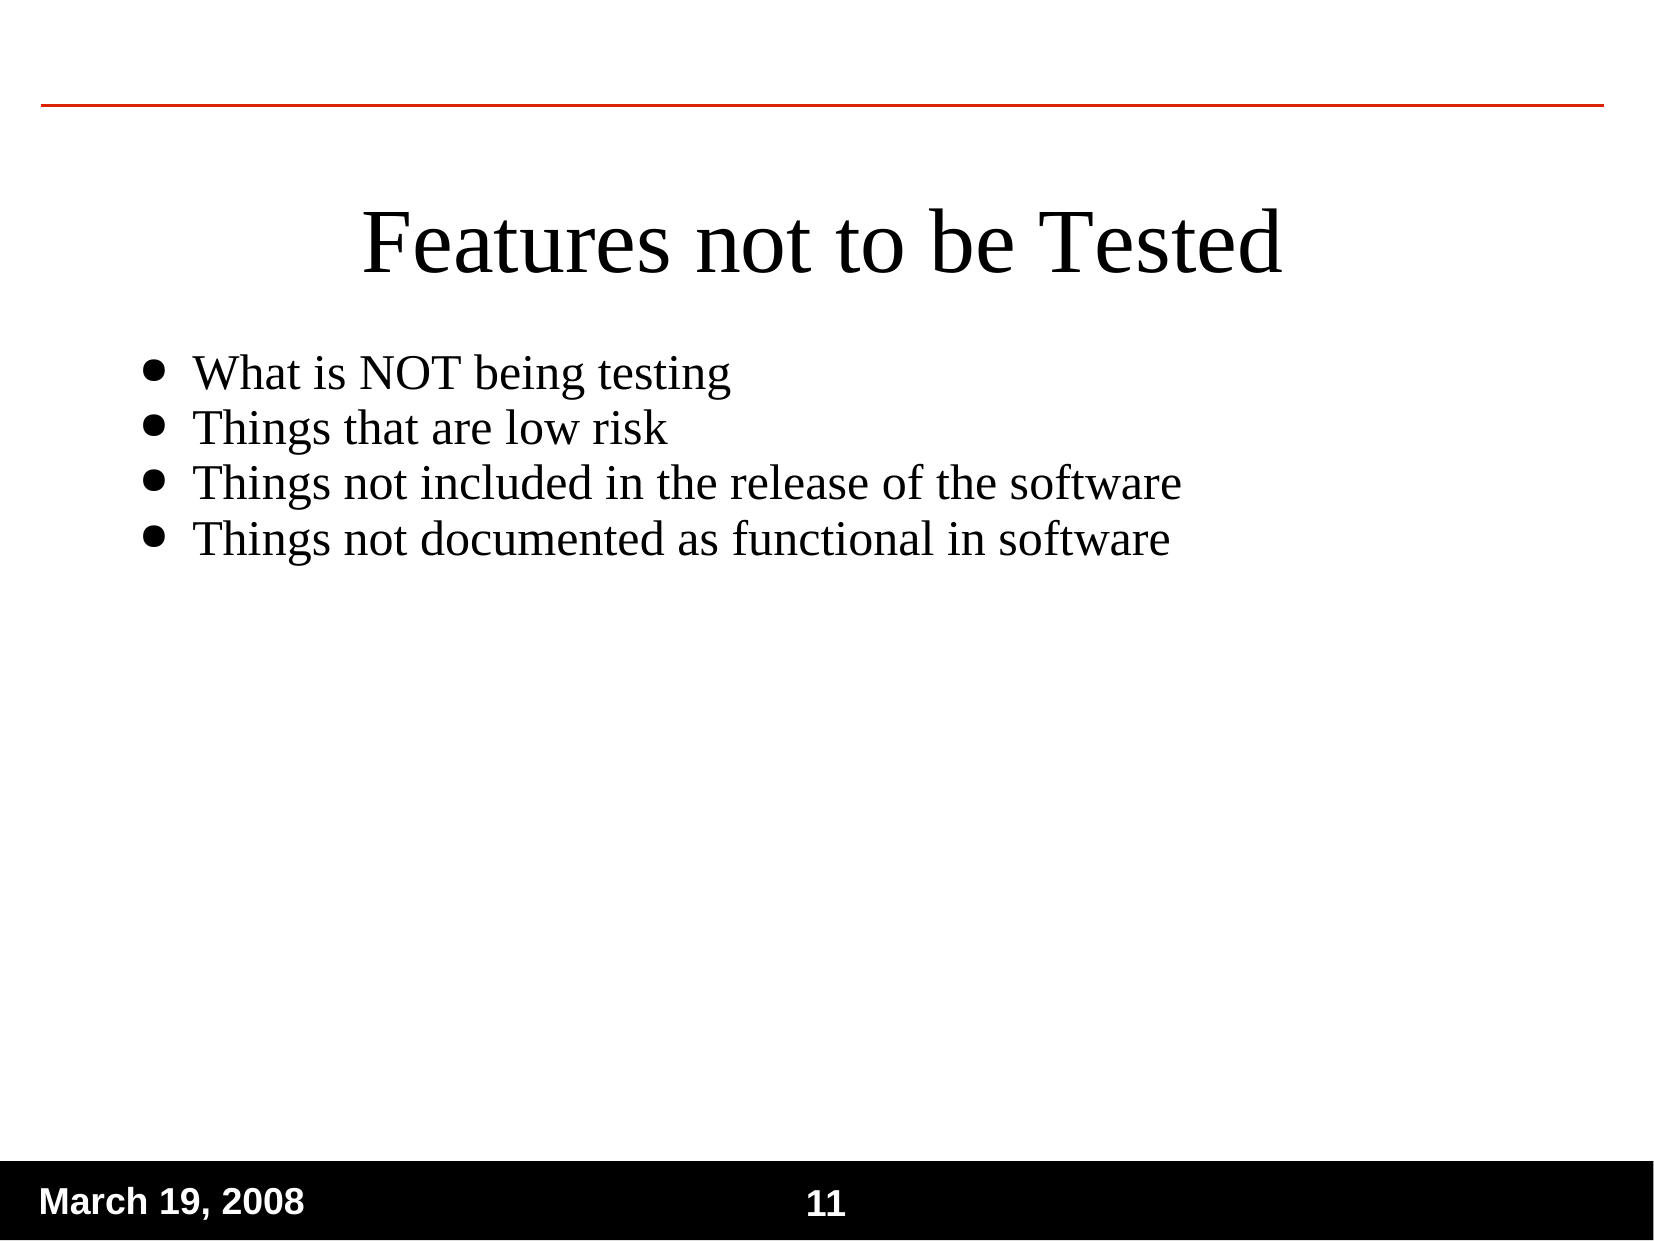

# Features not to be Tested
What is NOT being testing
Things that are low risk
Things not included in the release of the software
Things not documented as functional in software